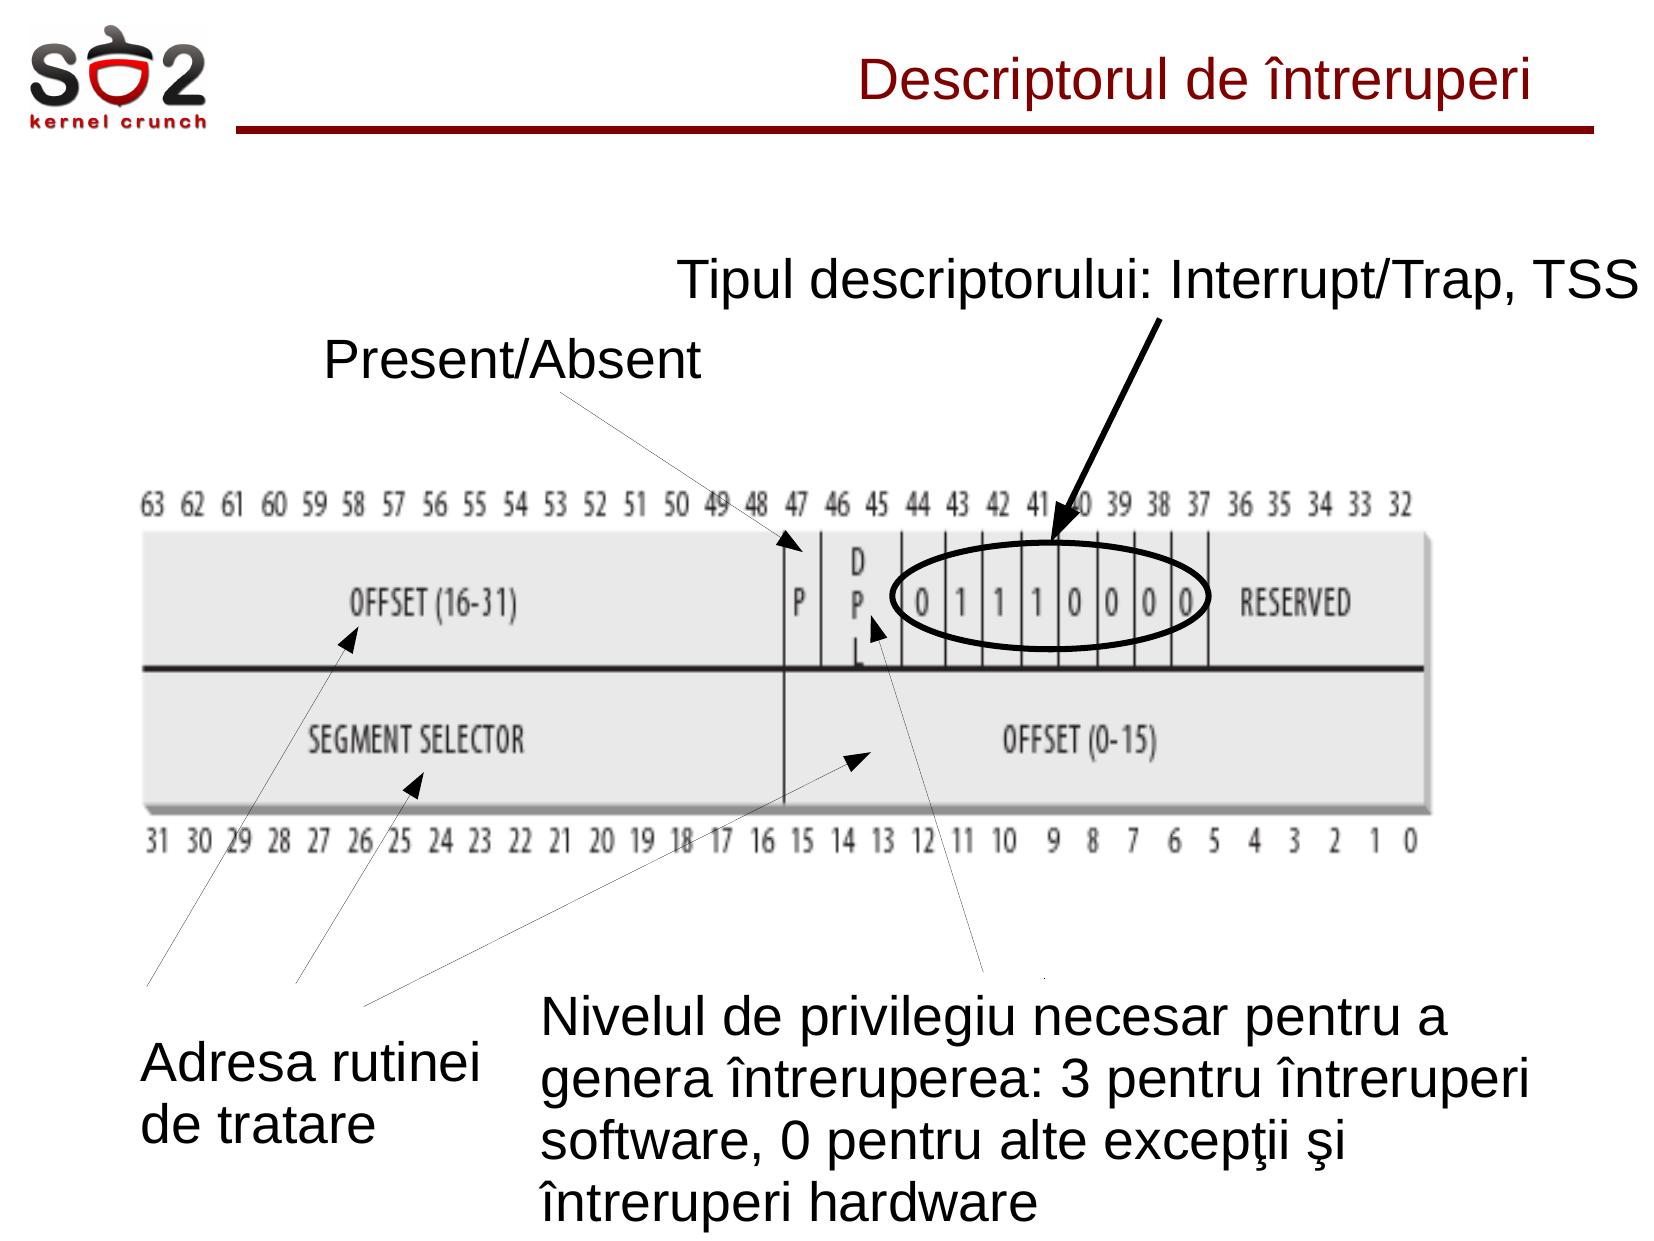

# Descriptorul de întreruperi
Tipul descriptorului: Interrupt/Trap, TSS
Present/Absent
Nivelul de privilegiu necesar pentru a genera întreruperea: 3 pentru întreruperi software, 0 pentru alte excepţii şi întreruperi hardware
Adresa rutinei
de tratare